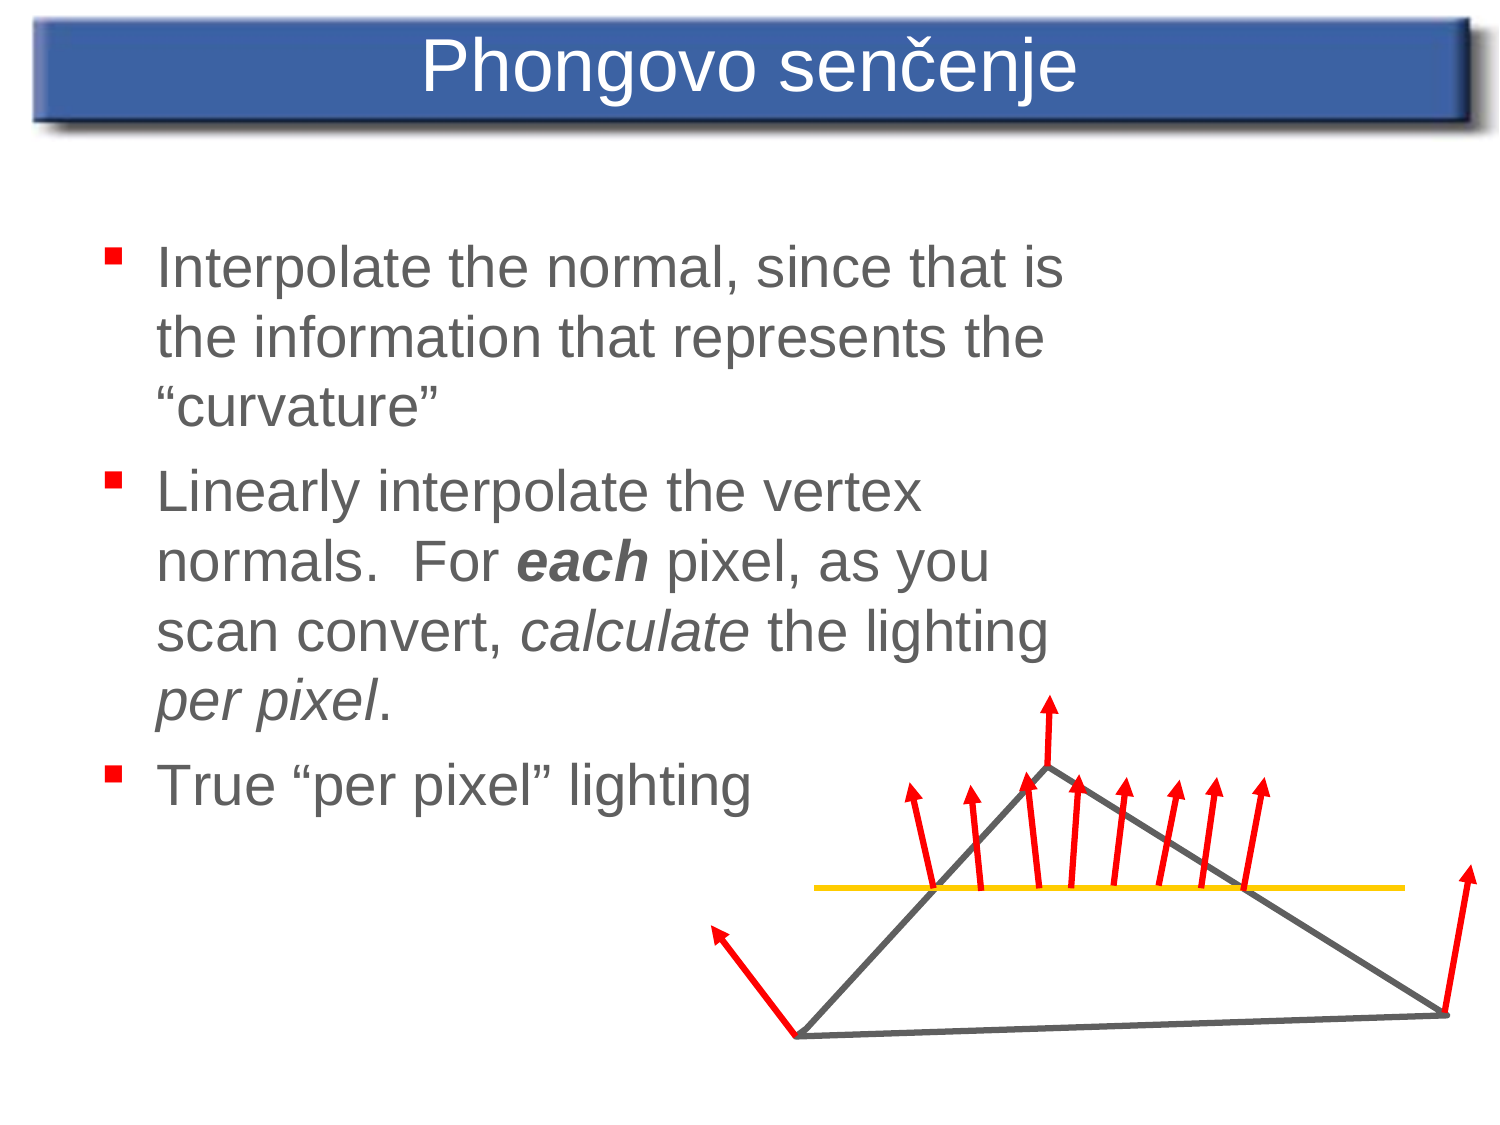

# Phongovo senčenje
Interpolate the normal, since that is the information that represents the “curvature”
Linearly interpolate the vertex normals. For each pixel, as you scan convert, calculate the lighting per pixel.
True “per pixel” lighting